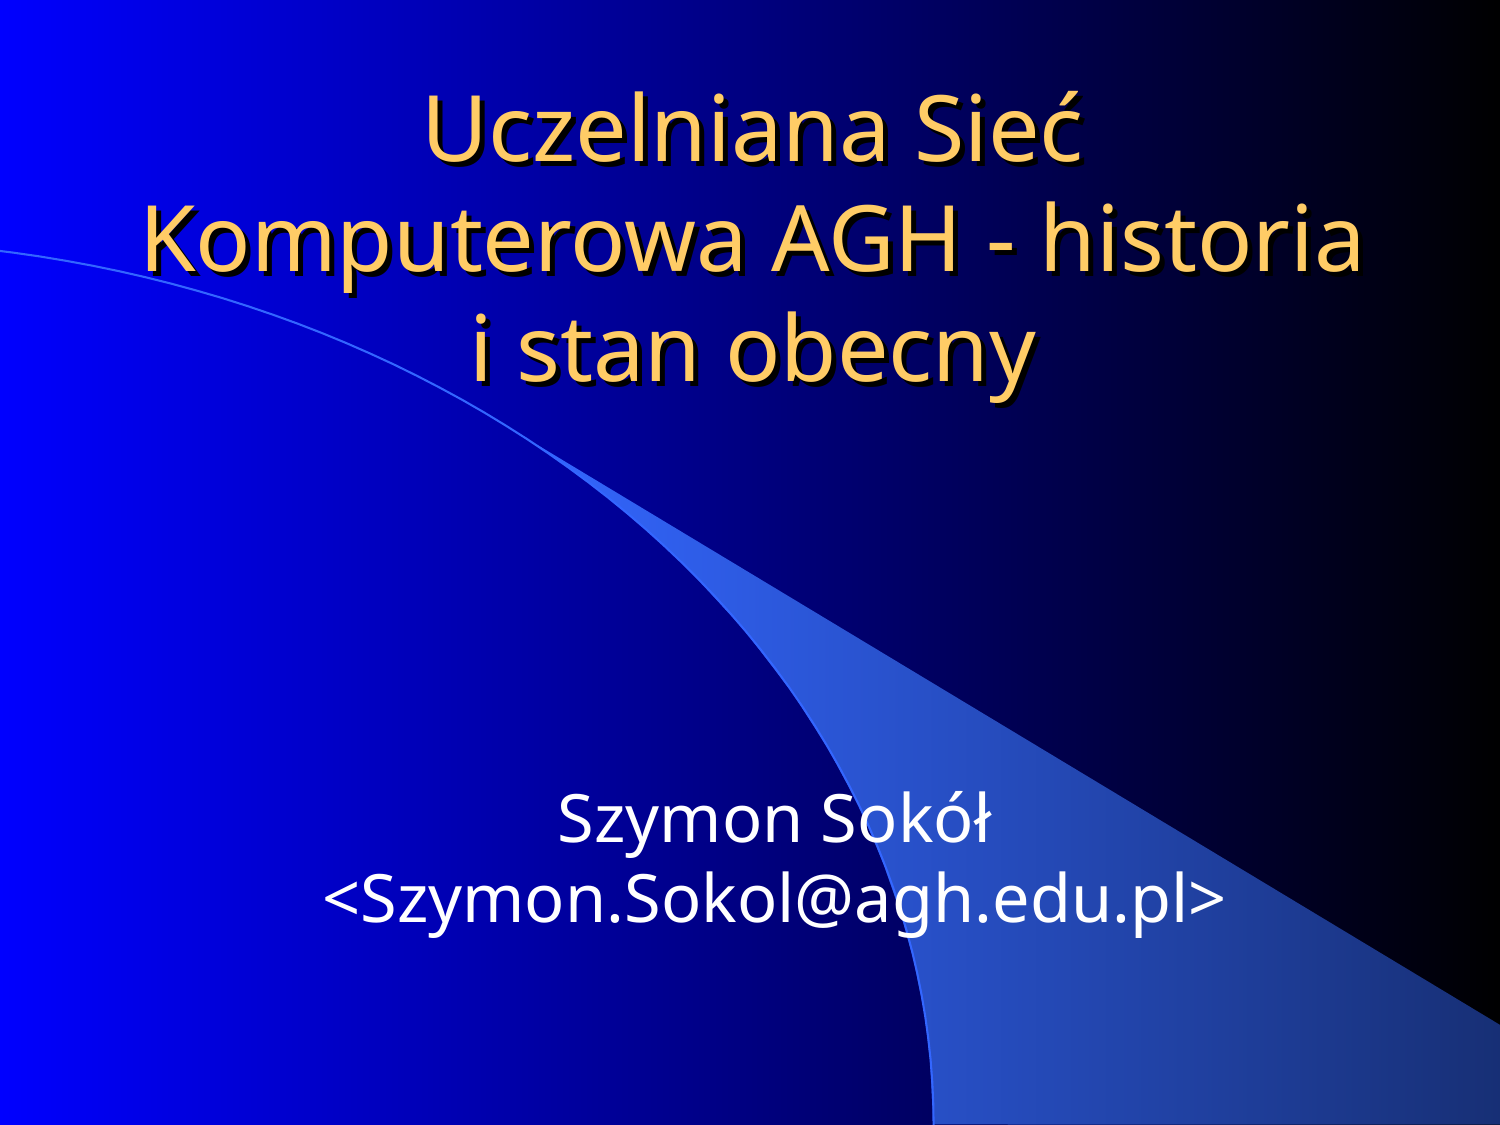

# Uczelniana Sieć Komputerowa AGH - historia i stan obecny
Szymon Sokół <Szymon.Sokol@agh.edu.pl>